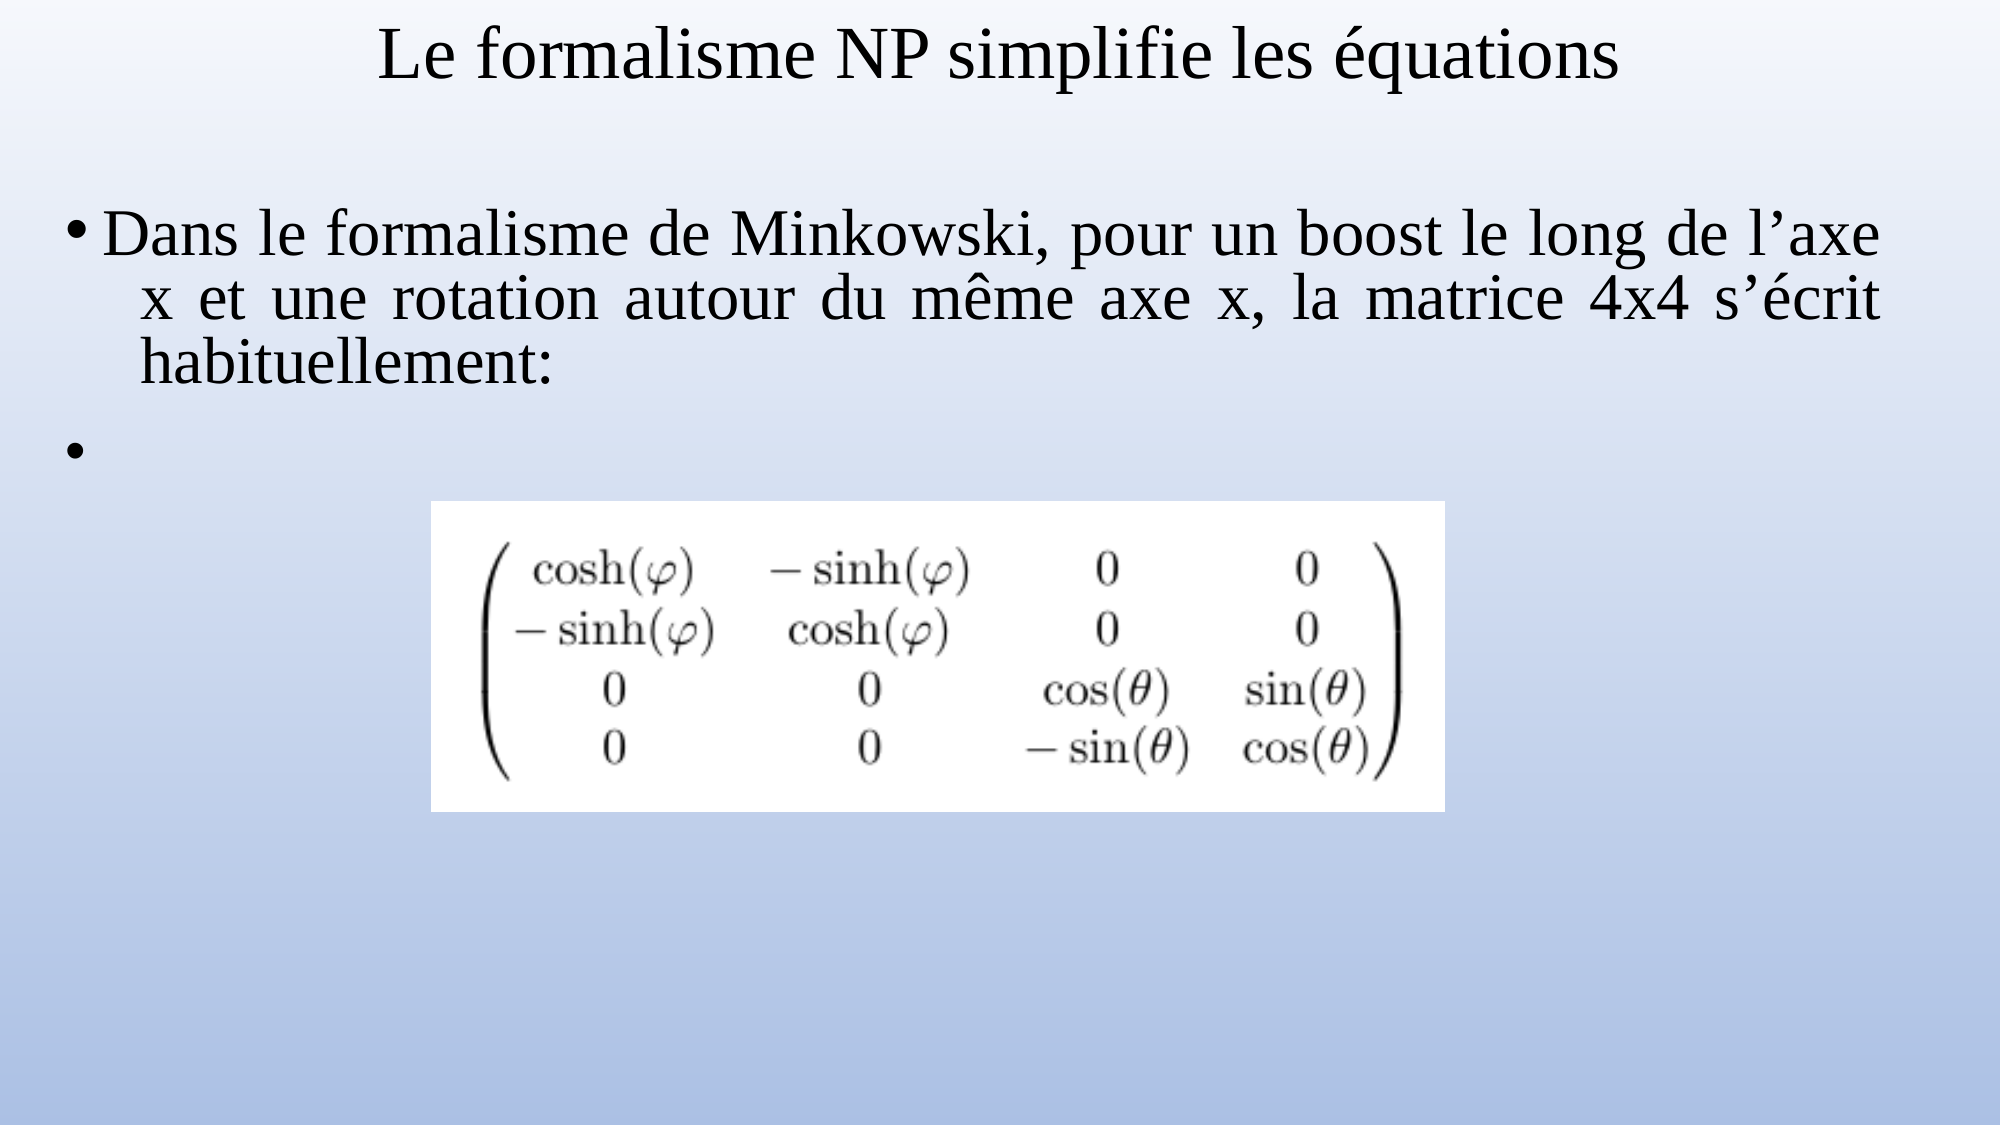

# Le formalisme NP simplifie les équations
Dans le formalisme de Minkowski, pour un boost le long de l’axe x et une rotation autour du même axe x, la matrice 4x4 s’écrit habituellement: